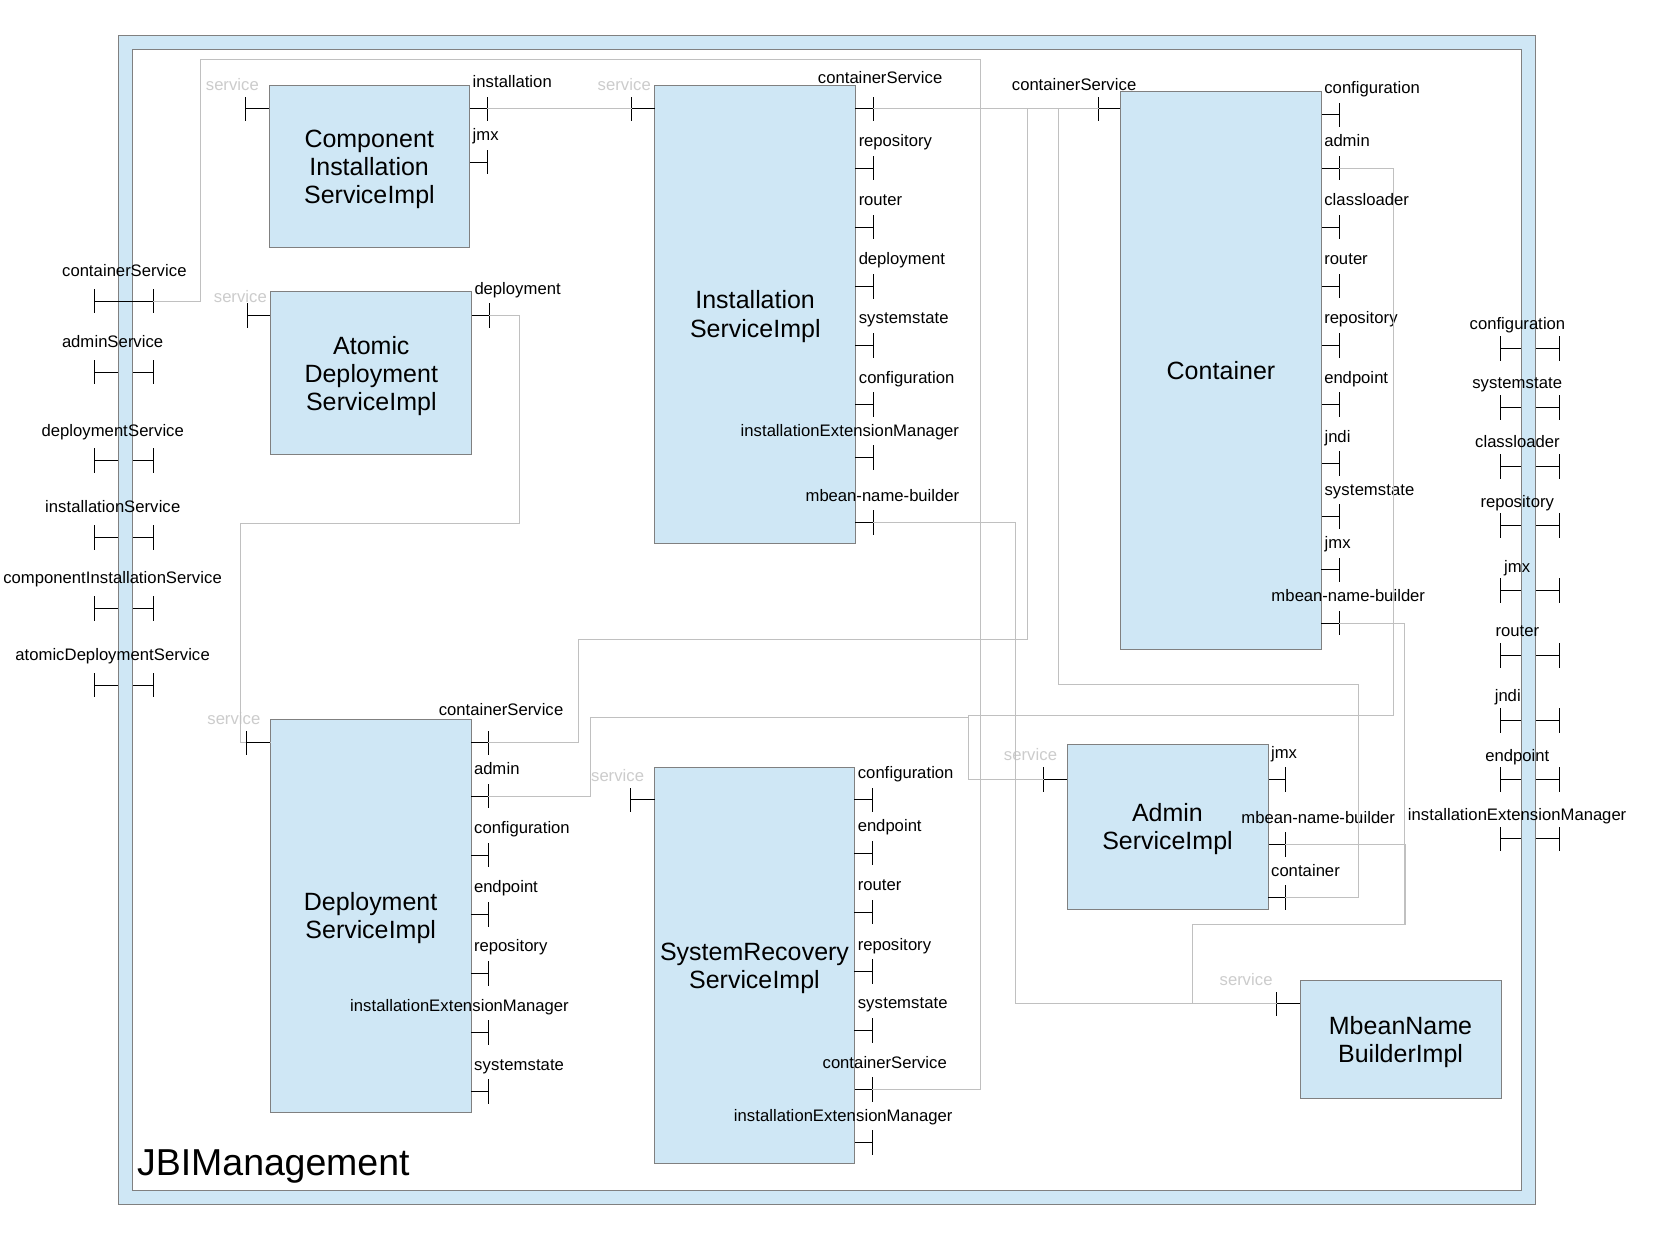

containerService
installation
service
service
containerService
configuration
Component
Installation
ServiceImpl
Installation
ServiceImpl
Container
jmx
repository
admin
router
classloader
router
deployment
containerService
deployment
service
Atomic
Deployment
ServiceImpl
repository
systemstate
configuration
adminService
endpoint
configuration
systemstate
deploymentService
installationExtensionManager
jndi
classloader
systemstate
mbean-name-builder
repository
installationService
jmx
jmx
componentInstallationService
mbean-name-builder
router
atomicDeploymentService
jndi
containerService
service
Deployment
ServiceImpl
jmx
service
endpoint
Admin
ServiceImpl
admin
configuration
service
SystemRecovery
ServiceImpl
installationExtensionManager
mbean-name-builder
endpoint
configuration
container
router
endpoint
repository
repository
service
MbeanName
BuilderImpl
systemstate
installationExtensionManager
containerService
systemstate
installationExtensionManager
JBIManagement